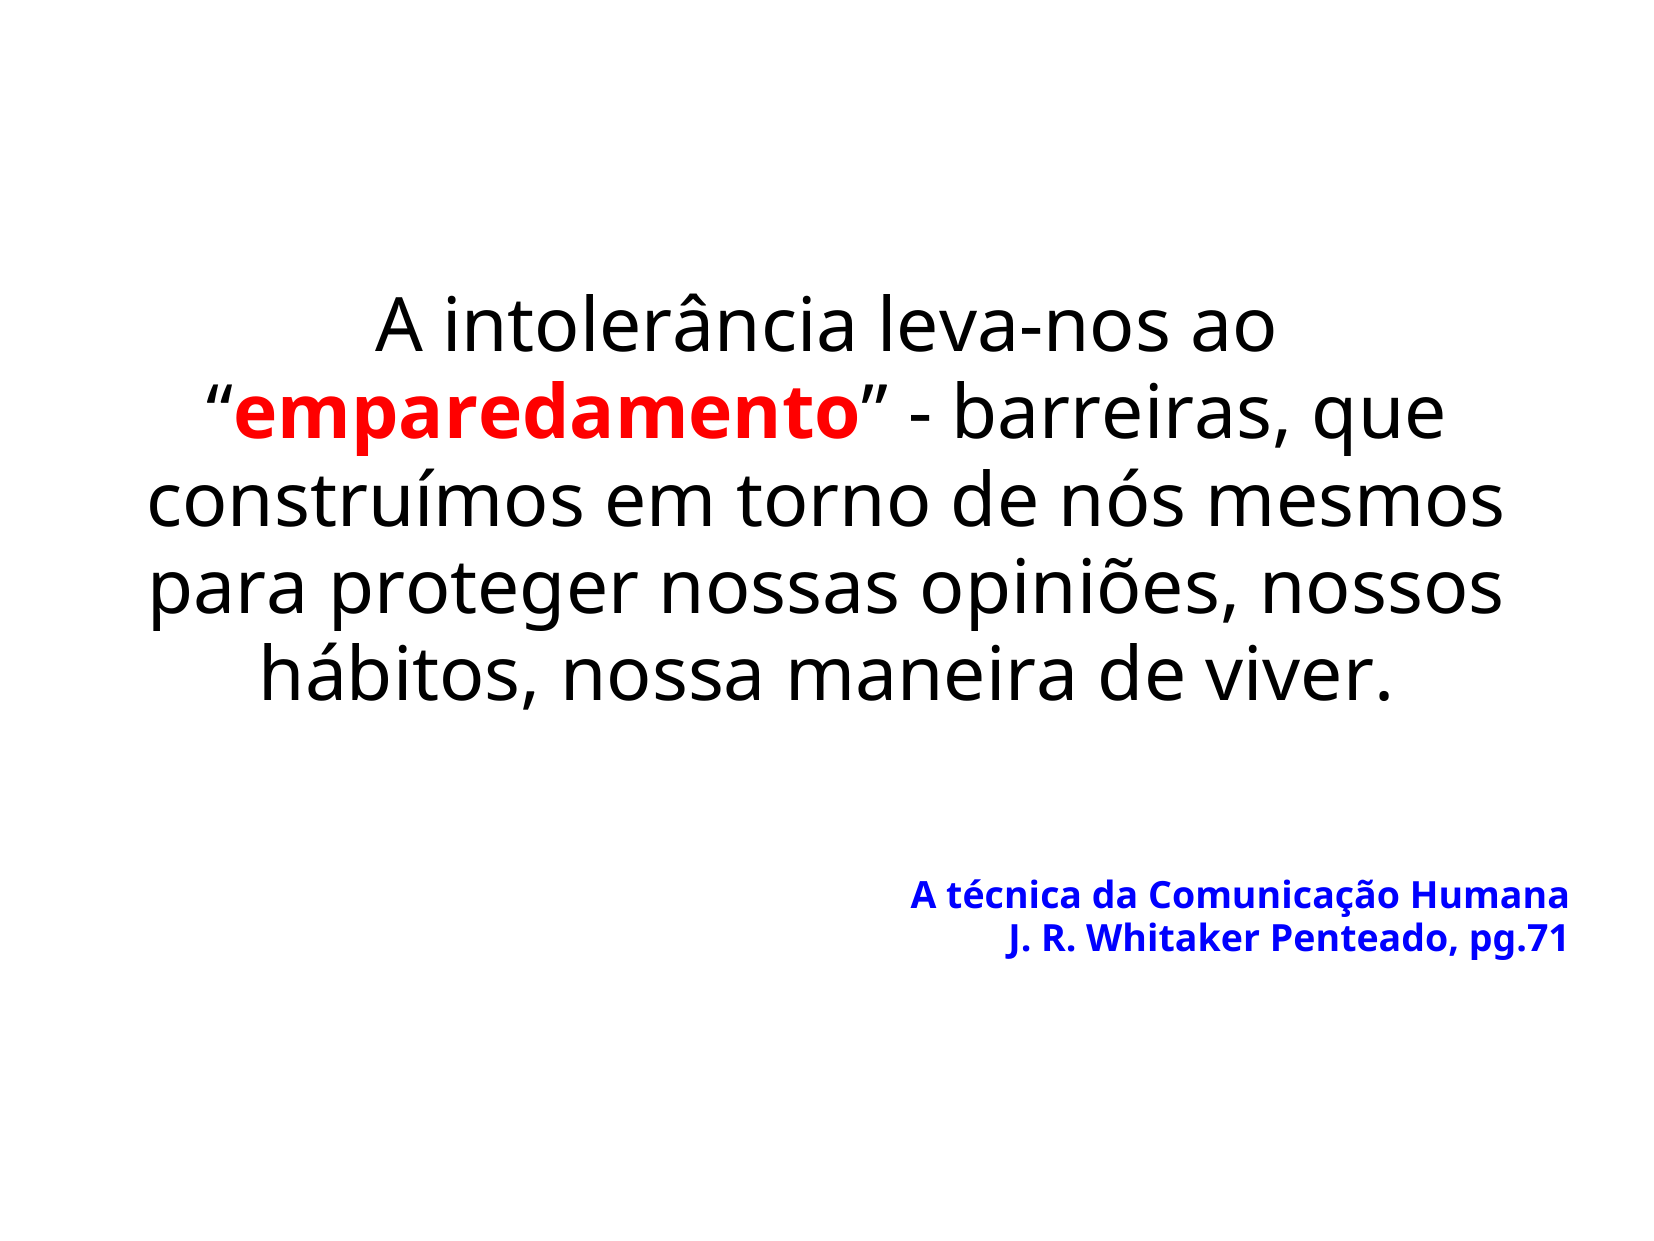

A intolerância leva-nos ao “emparedamento” - barreiras, que construímos em torno de nós mesmos para proteger nossas opiniões, nossos hábitos, nossa maneira de viver.
A técnica da Comunicação Humana
J. R. Whitaker Penteado, pg.71